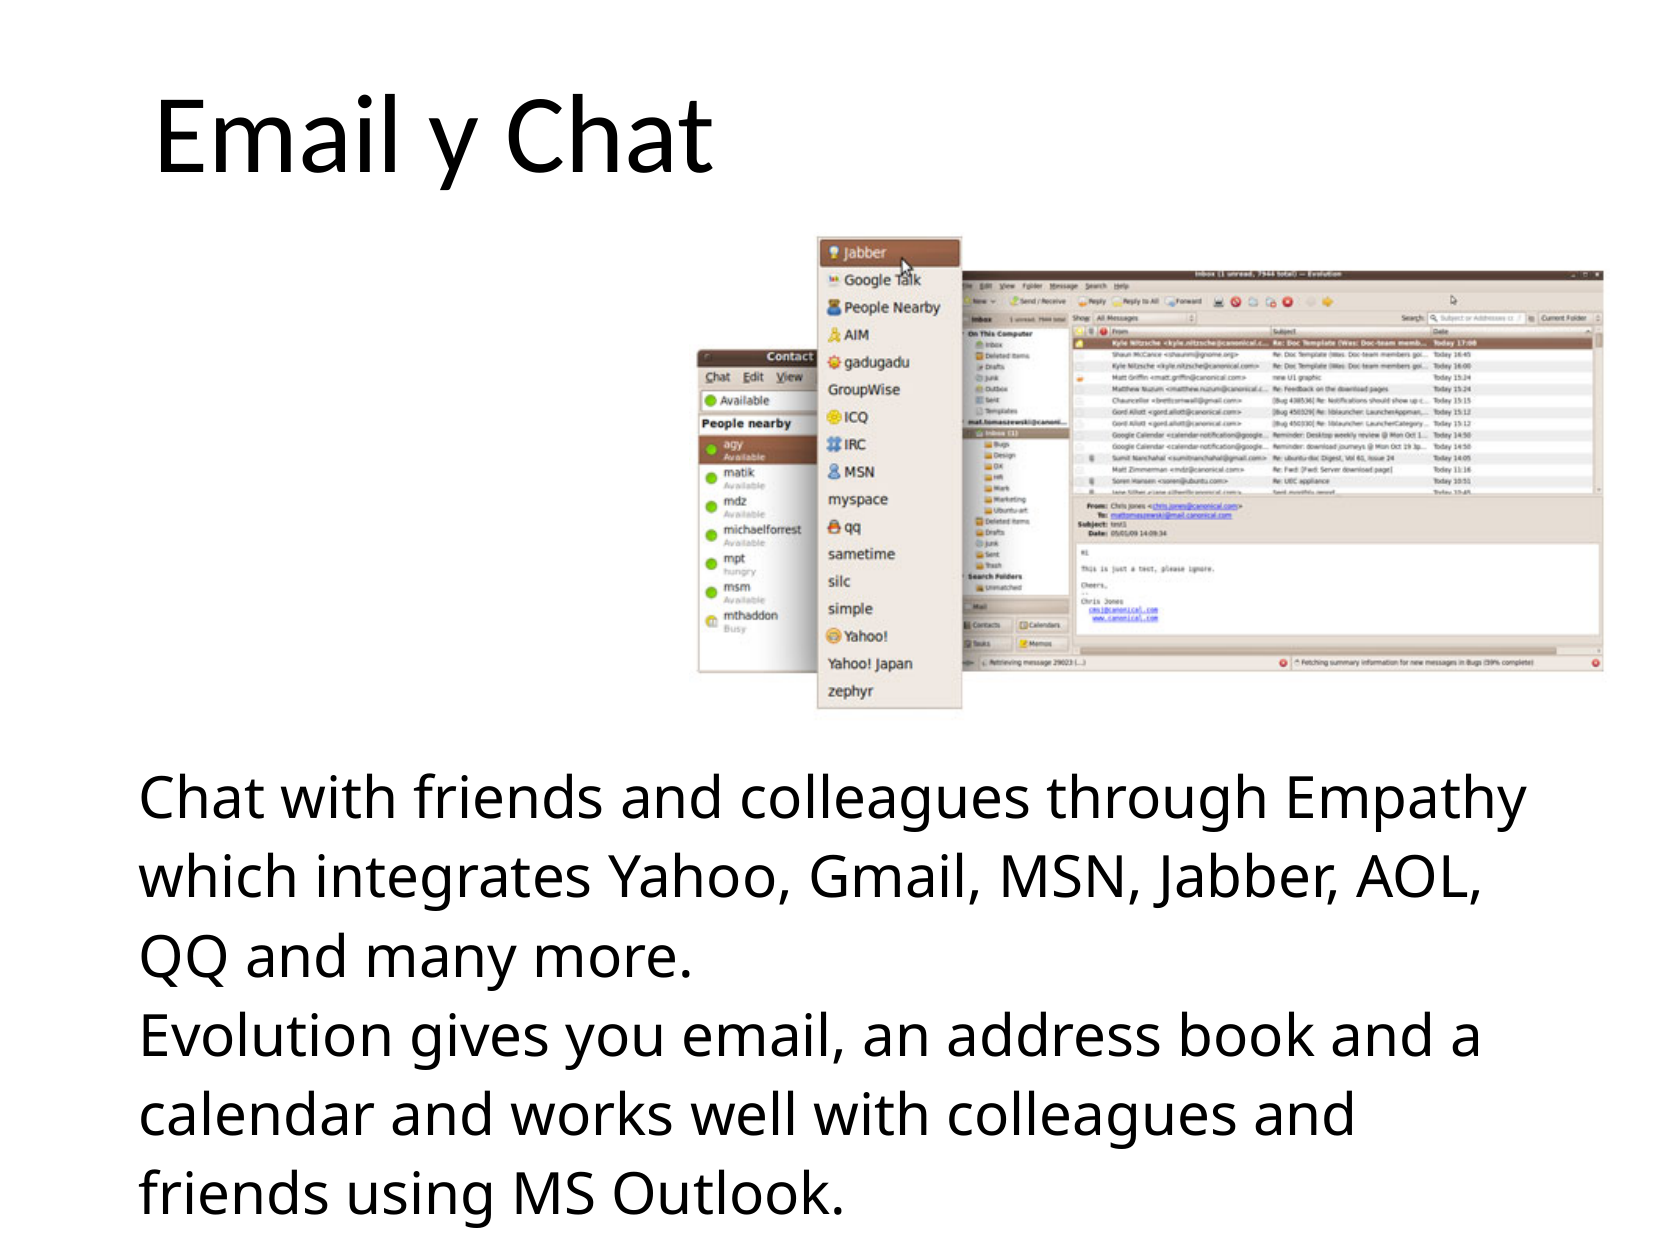

Email y Chat
Chat with friends and colleagues through Empathy which integrates Yahoo, Gmail, MSN, Jabber, AOL, QQ and many more.
Evolution gives you email, an address book and a calendar and works well with colleagues and friends using MS Outlook.